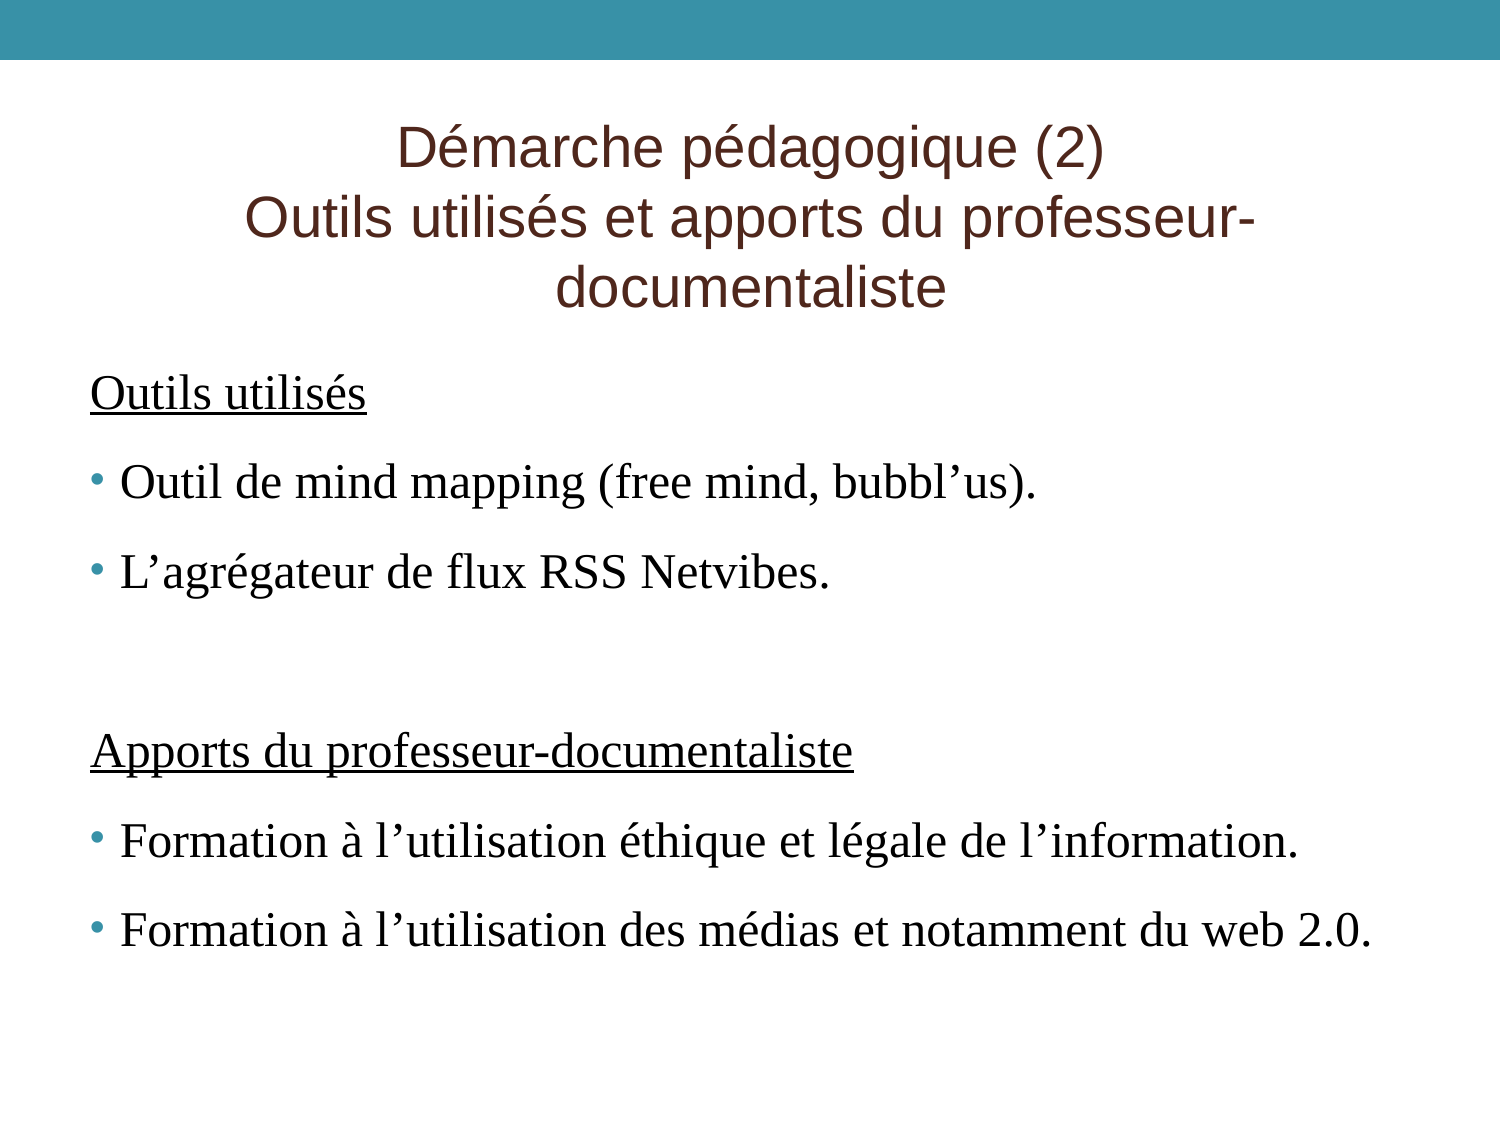

# Démarche pédagogique (2) Outils utilisés et apports du professeur-documentaliste
Outils utilisés
Outil de mind mapping (free mind, bubbl’us).
L’agrégateur de flux RSS Netvibes.
Apports du professeur-documentaliste
Formation à l’utilisation éthique et légale de l’information.
Formation à l’utilisation des médias et notamment du web 2.0.